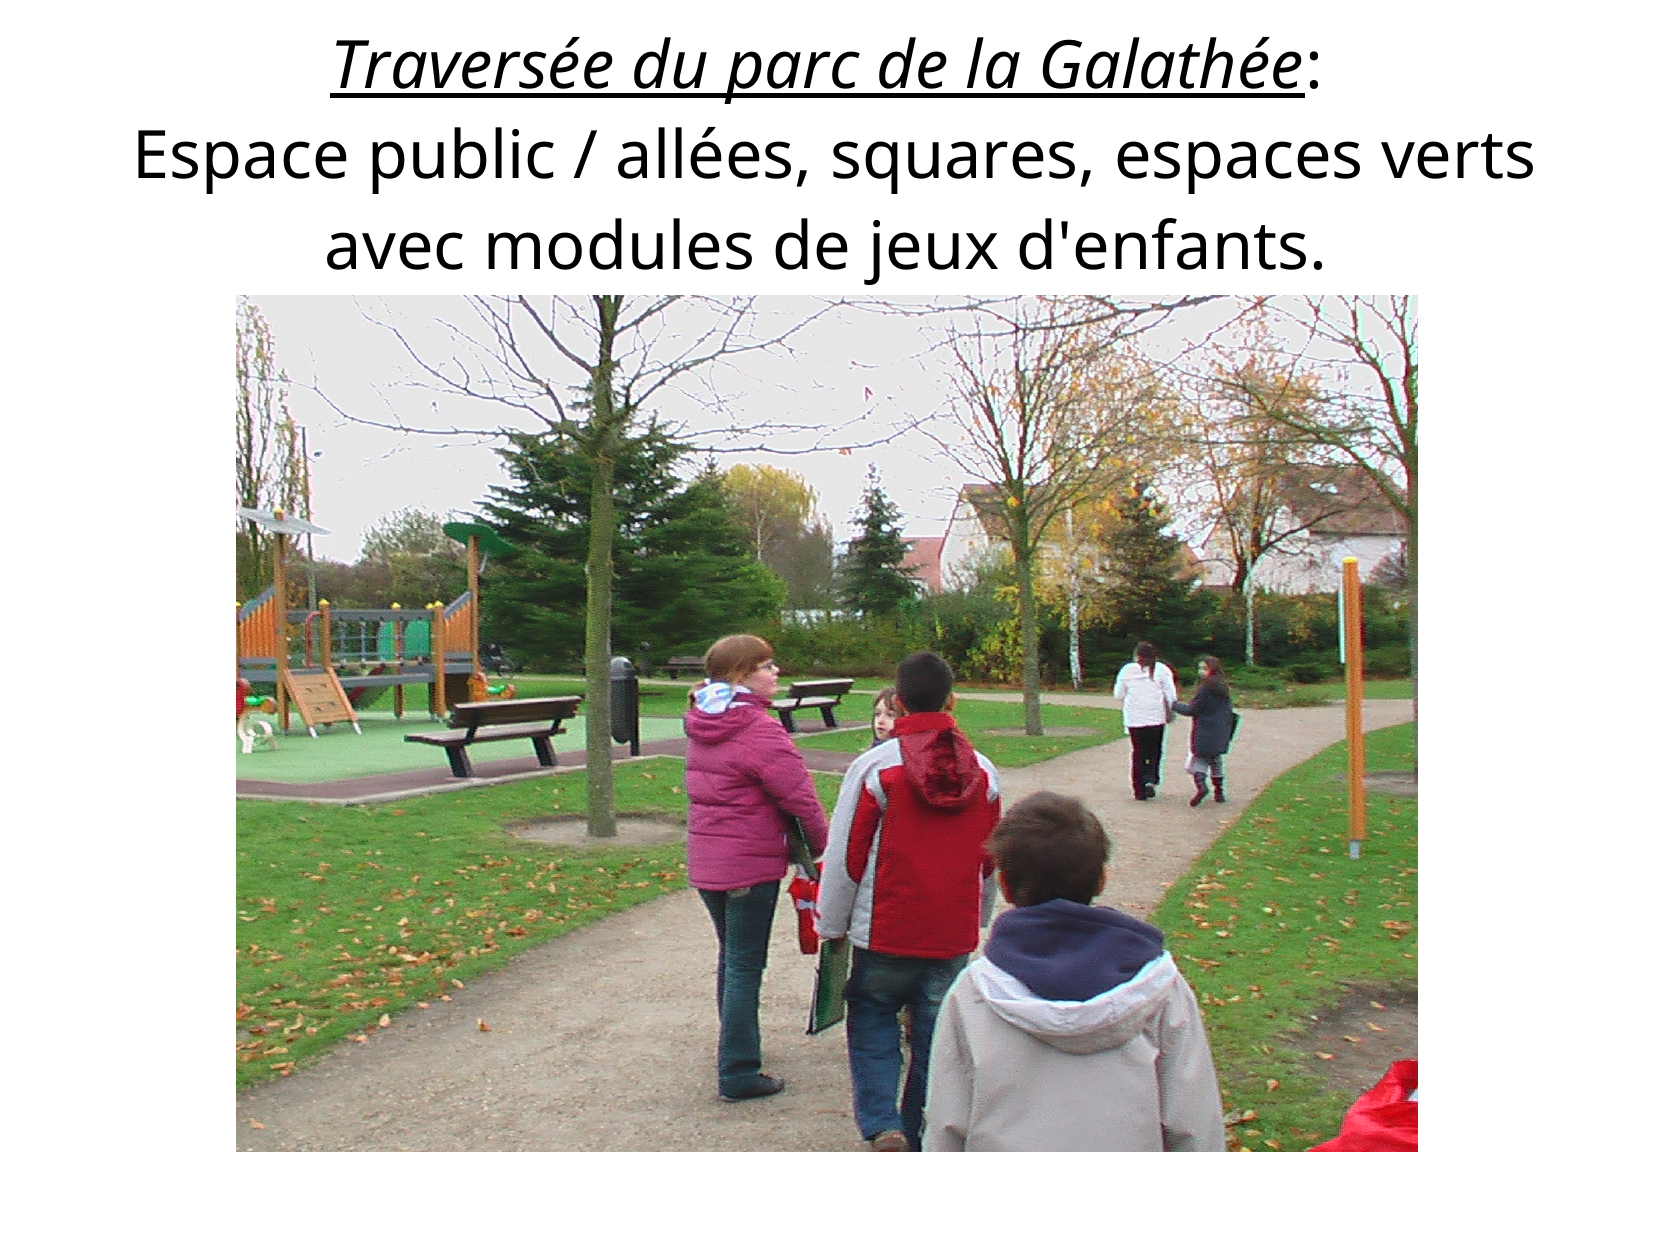

# Traversée du parc de la Galathée: Espace public / allées, squares, espaces verts avec modules de jeux d'enfants.